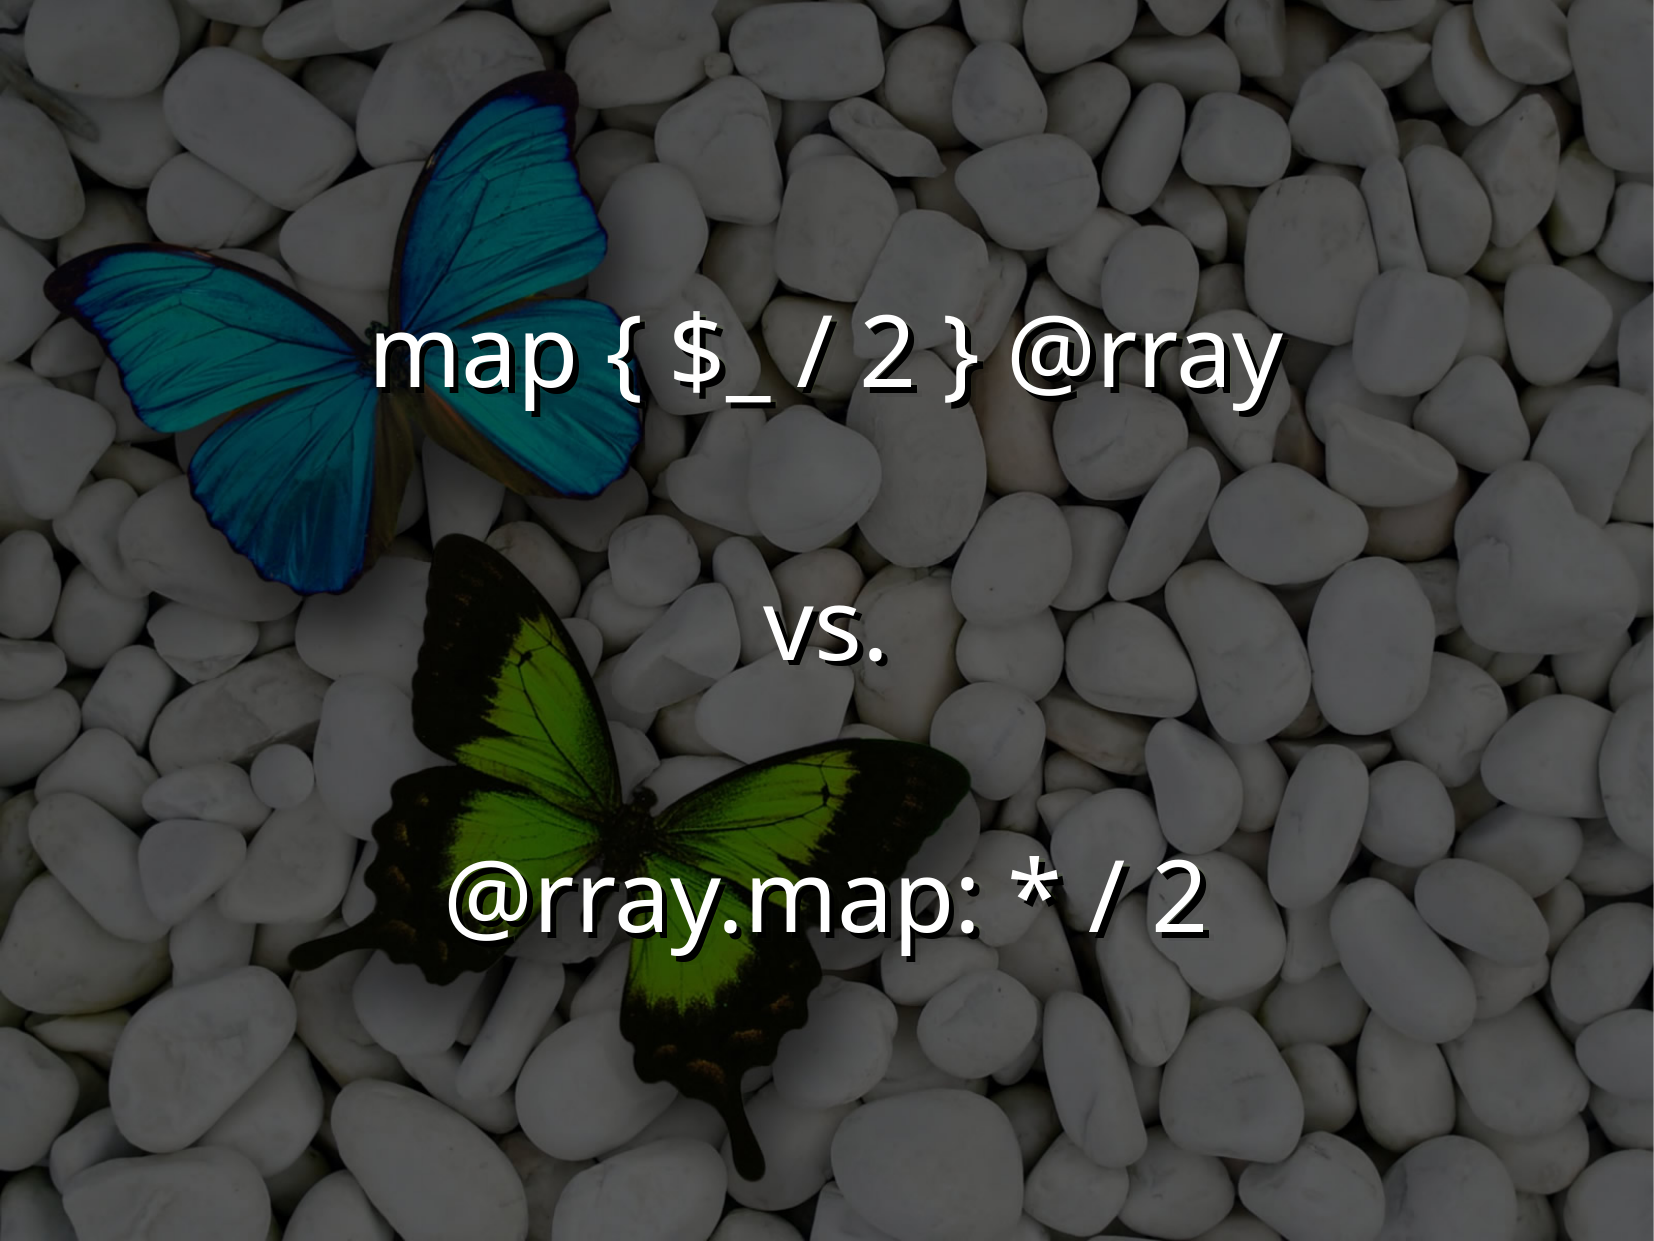

#
map { $_ / 2 } @rray
vs.
@rray.map: * / 2